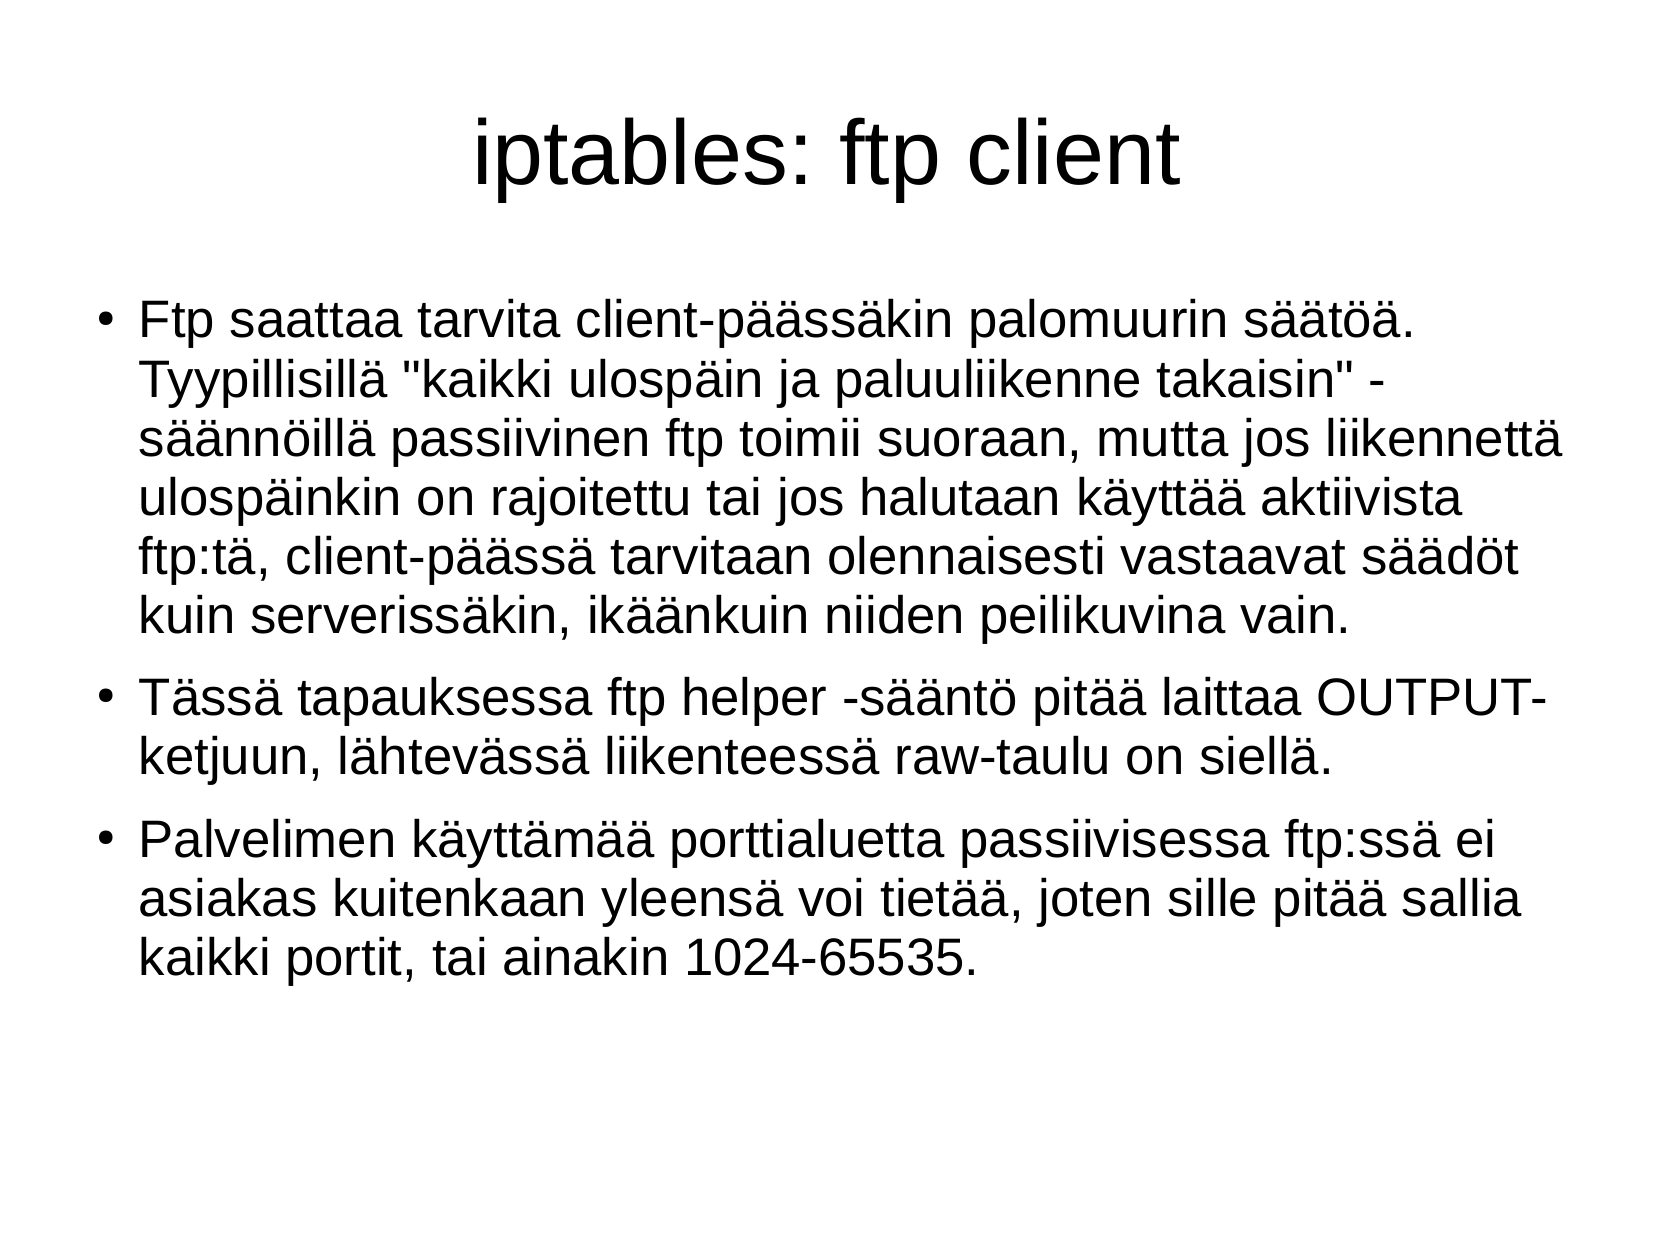

# iptables: ftp client
Ftp saattaa tarvita client-päässäkin palomuurin säätöä. Tyypillisillä "kaikki ulospäin ja paluuliikenne takaisin" -säännöillä passiivinen ftp toimii suoraan, mutta jos liikennettä ulospäinkin on rajoitettu tai jos halutaan käyttää aktiivista ftp:tä, client-päässä tarvitaan olennaisesti vastaavat säädöt kuin serverissäkin, ikäänkuin niiden peilikuvina vain.
Tässä tapauksessa ftp helper -sääntö pitää laittaa OUTPUT-ketjuun, lähtevässä liikenteessä raw-taulu on siellä.
Palvelimen käyttämää porttialuetta passiivisessa ftp:ssä ei asiakas kuitenkaan yleensä voi tietää, joten sille pitää sallia kaikki portit, tai ainakin 1024-65535.